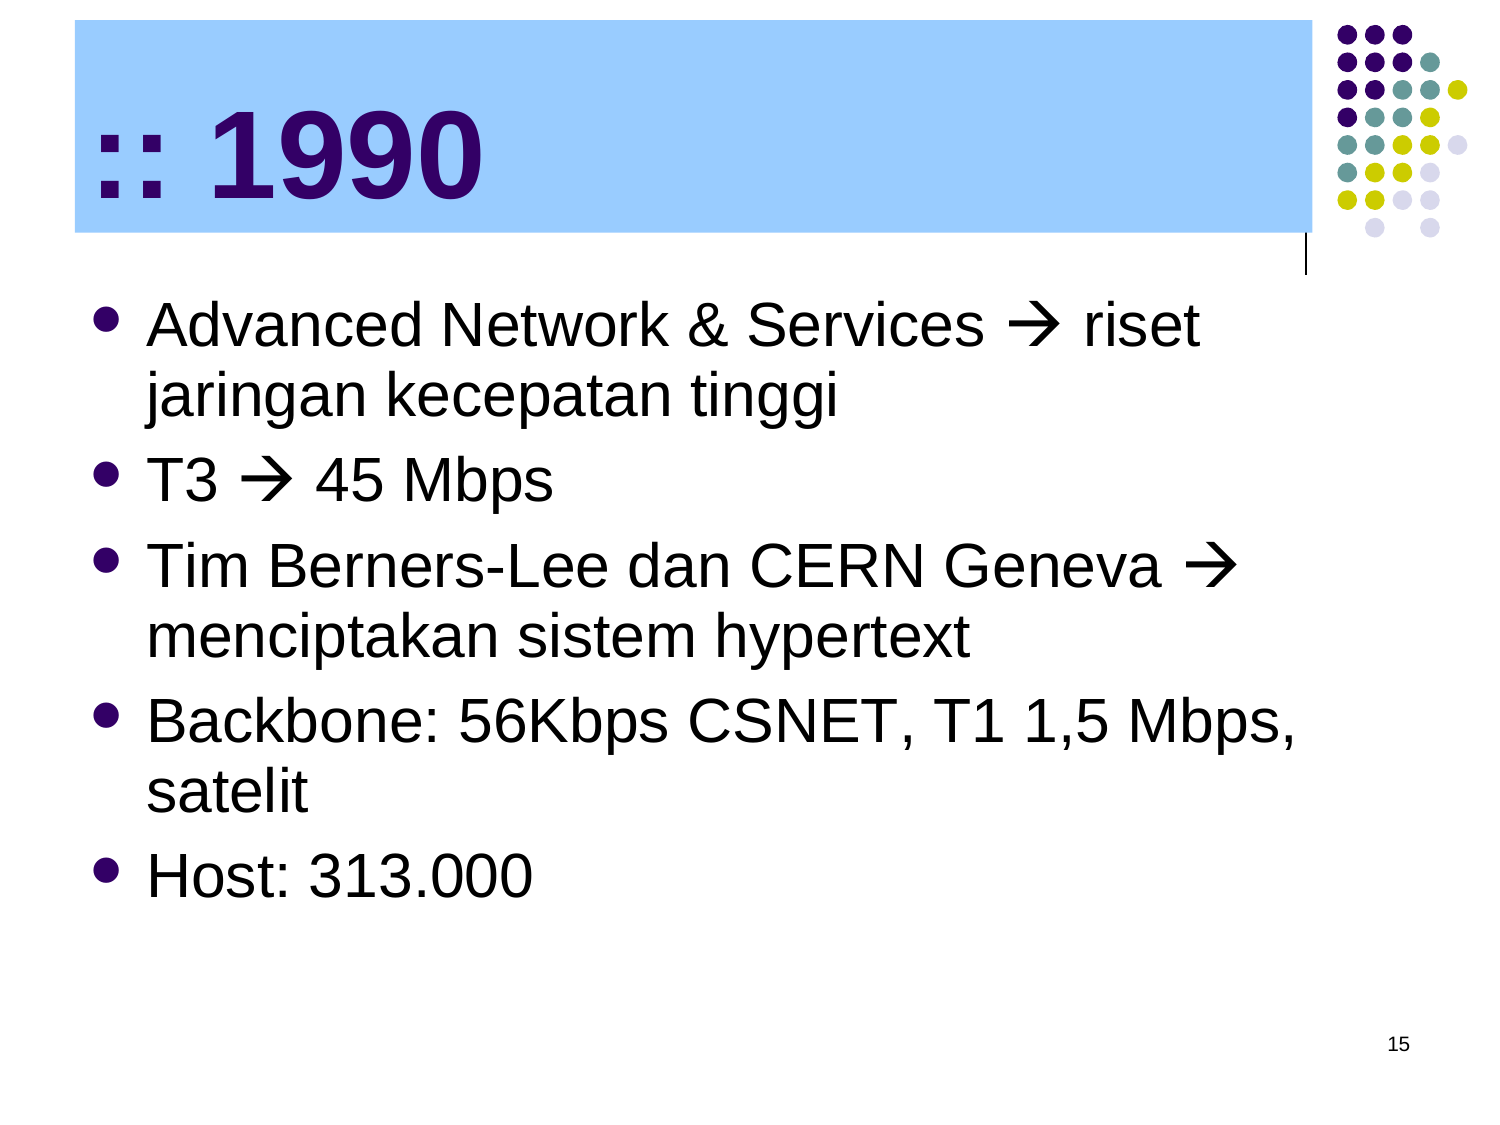

# :: 1990
Advanced Network & Services  riset jaringan kecepatan tinggi
T3  45 Mbps
Tim Berners-Lee dan CERN Geneva  menciptakan sistem hypertext
Backbone: 56Kbps CSNET, T1 1,5 Mbps, satelit
Host: 313.000
15